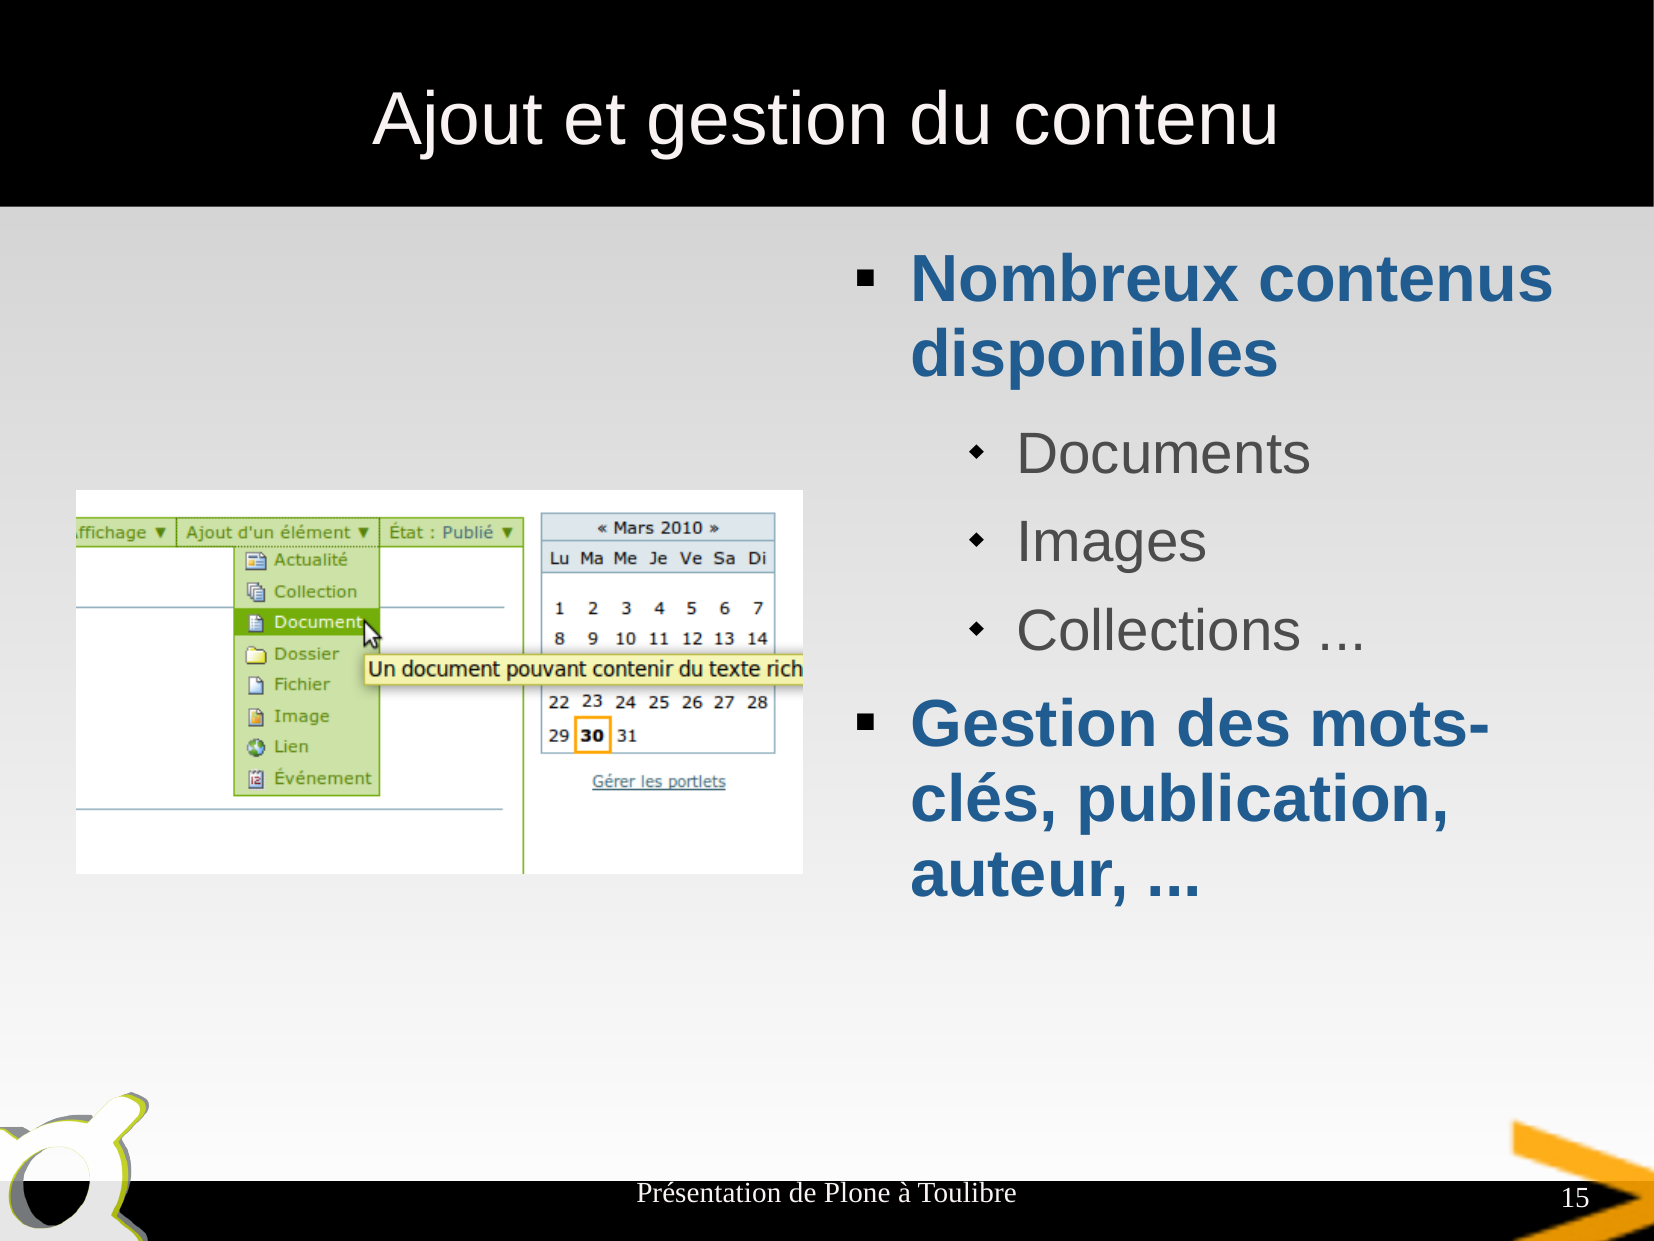

# Ajout et gestion du contenu
Nombreux contenus disponibles
Documents
Images
Collections ...
Gestion des mots-clés, publication, auteur, ...
Présentation de Plone à Toulibre
15